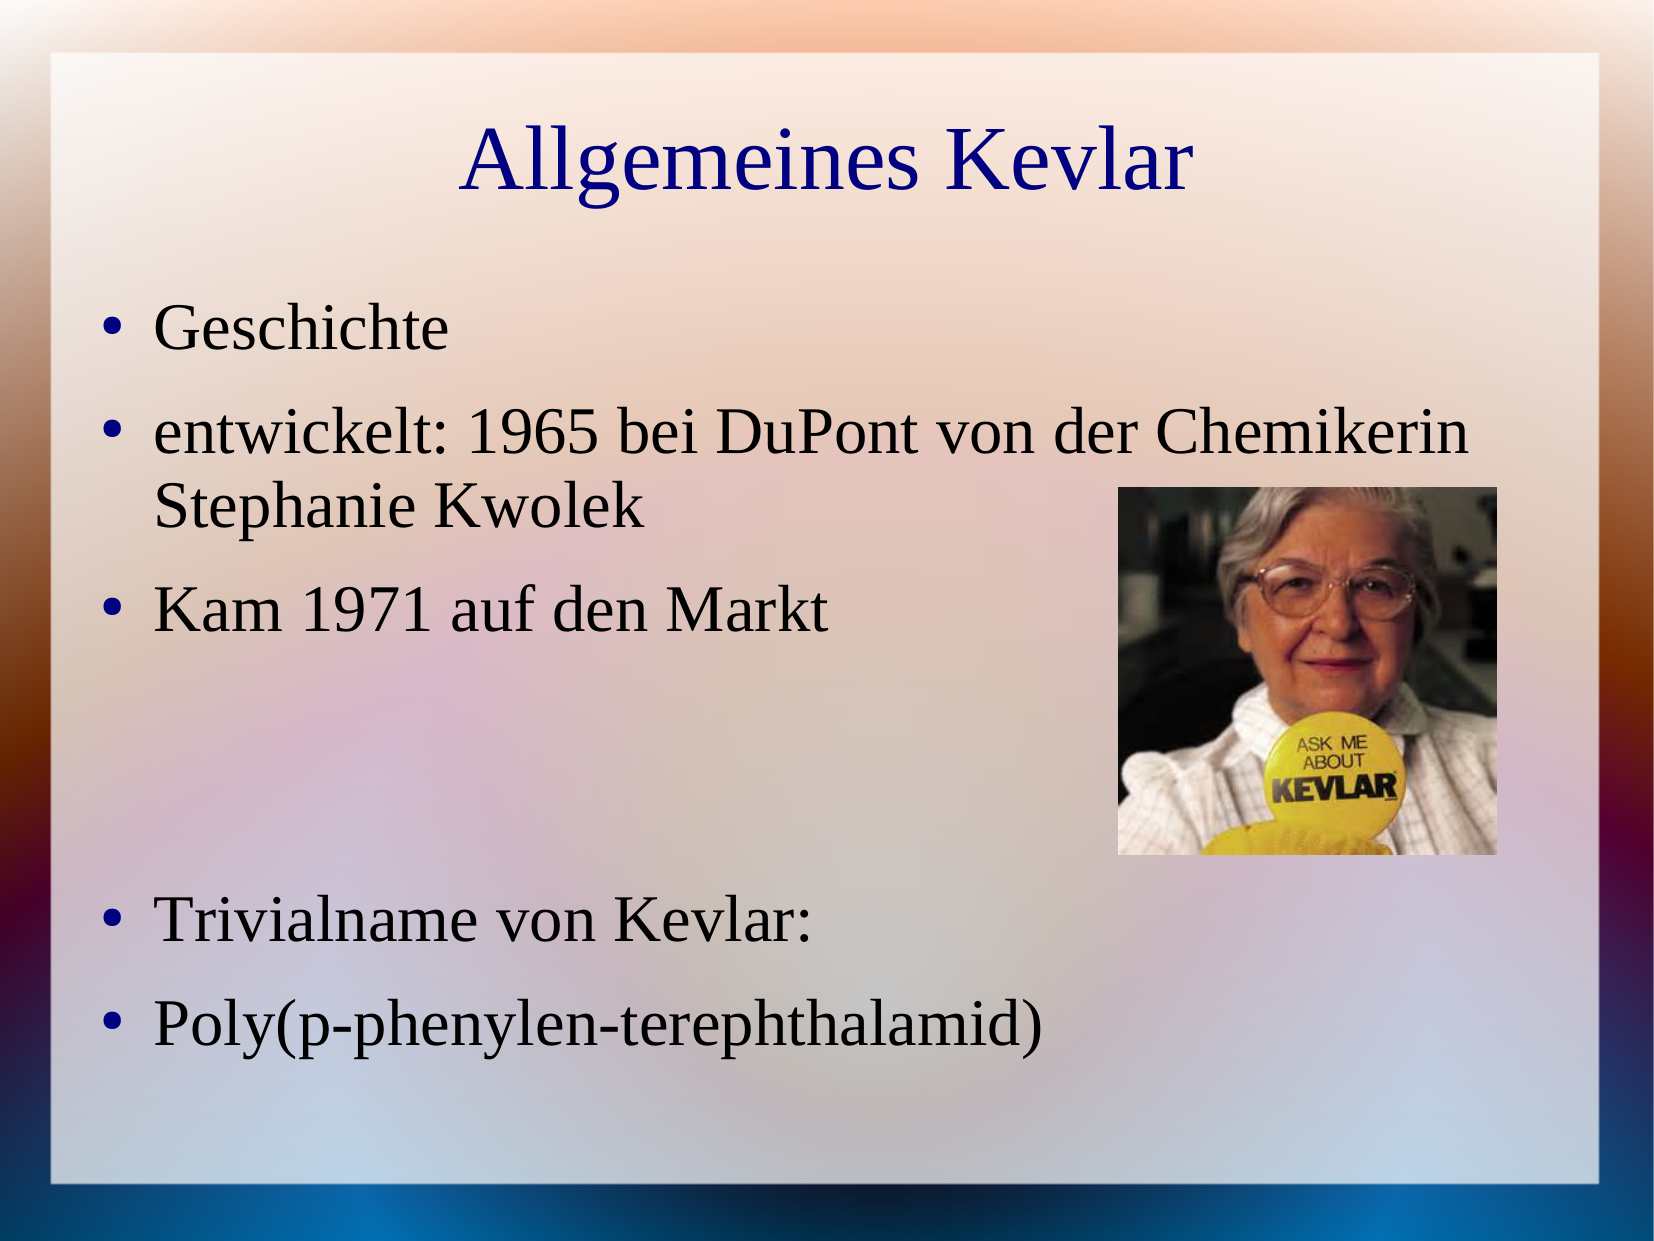

# Allgemeines Kevlar
Geschichte
entwickelt: 1965 bei DuPont von der Chemikerin Stephanie Kwolek
Kam 1971 auf den Markt
Trivialname von Kevlar:
Poly(p-phenylen-terephthalamid)